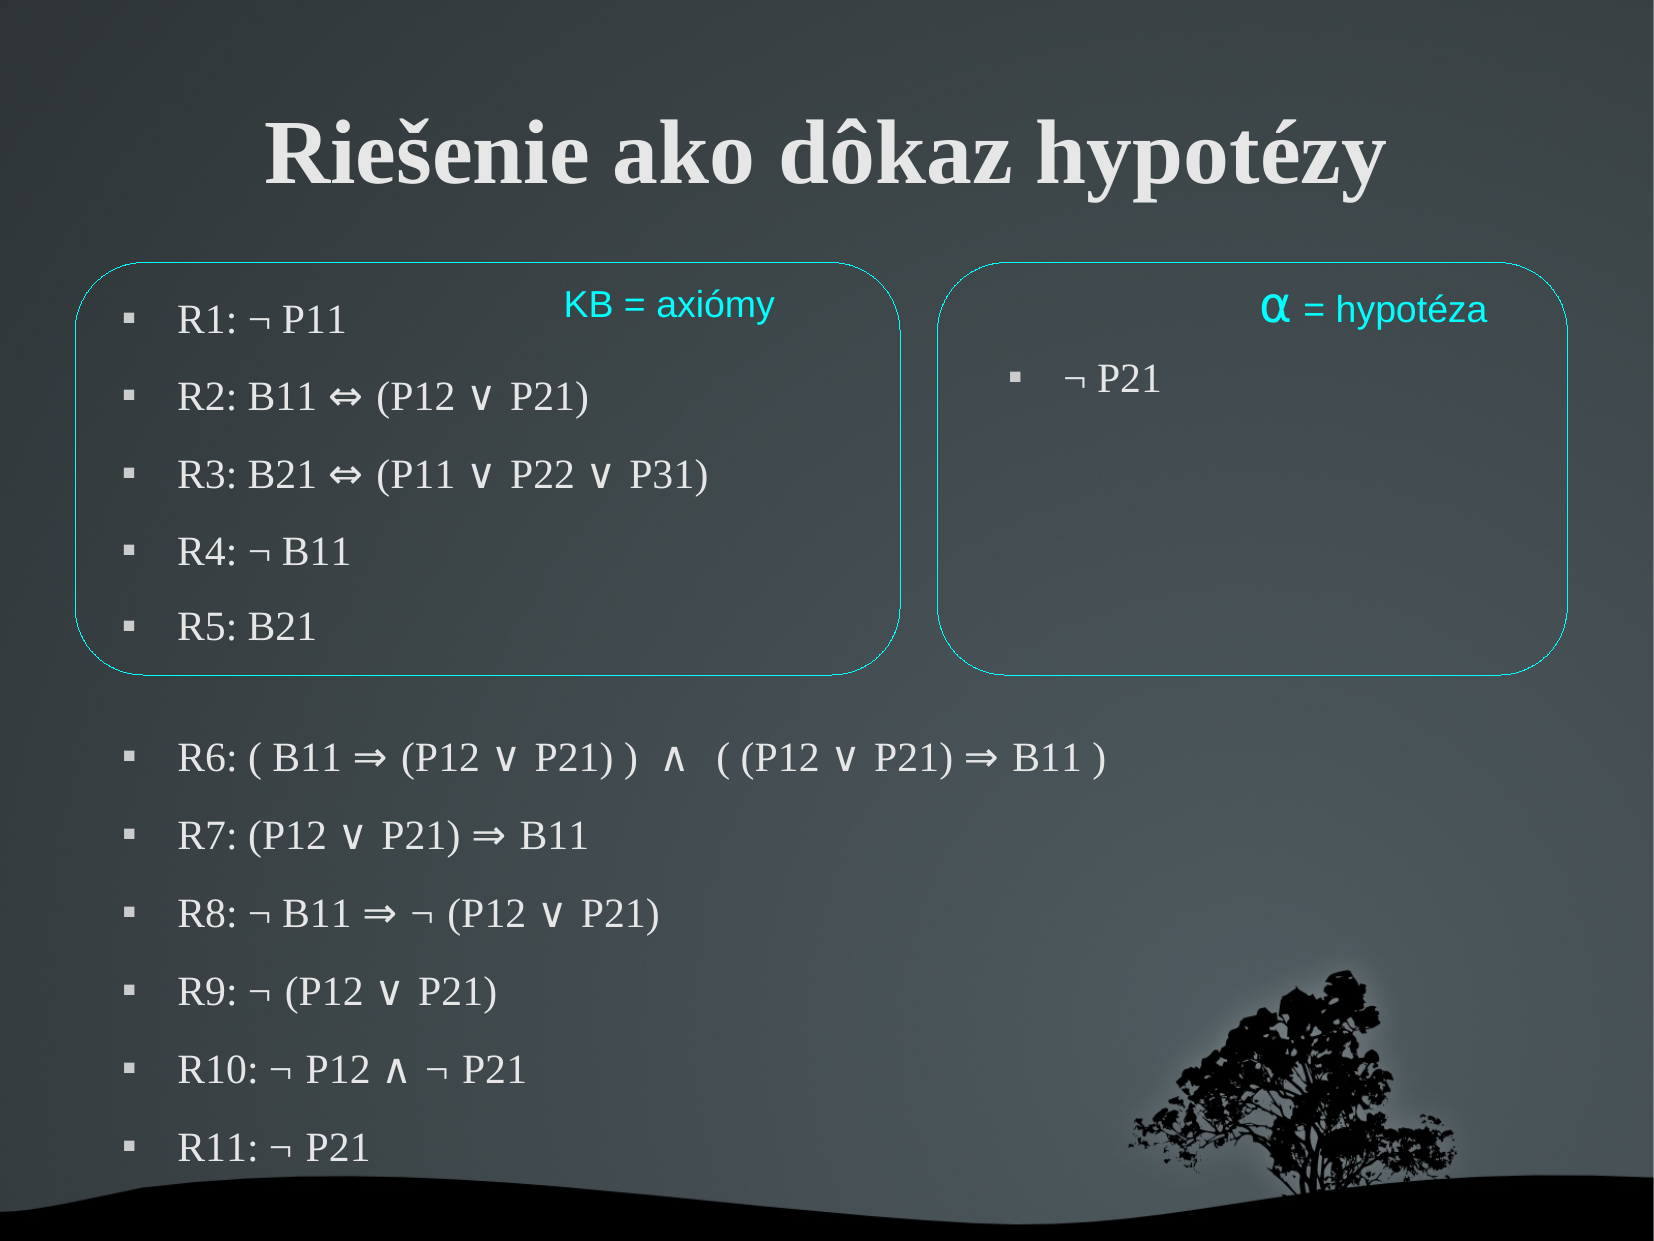

# Riešenie ako dôkaz hypotézy
KB = axiómy
α = hypotéza
R1: ¬ P11
R2: B11 ⇔ (P12 ∨ P21)
R3: B21 ⇔ (P11 ∨ P22 ∨ P31)
R4: ¬ B11
R5: B21
¬ P21
R6: ( B11 ⇒ (P12 ∨ P21) ) ∧ ( (P12 ∨ P21) ⇒ B11 )
R7: (P12 ∨ P21) ⇒ B11
R8: ¬ B11 ⇒ ¬ (P12 ∨ P21)
R9: ¬ (P12 ∨ P21)
R10: ¬ P12 ∧ ¬ P21
R11: ¬ P21